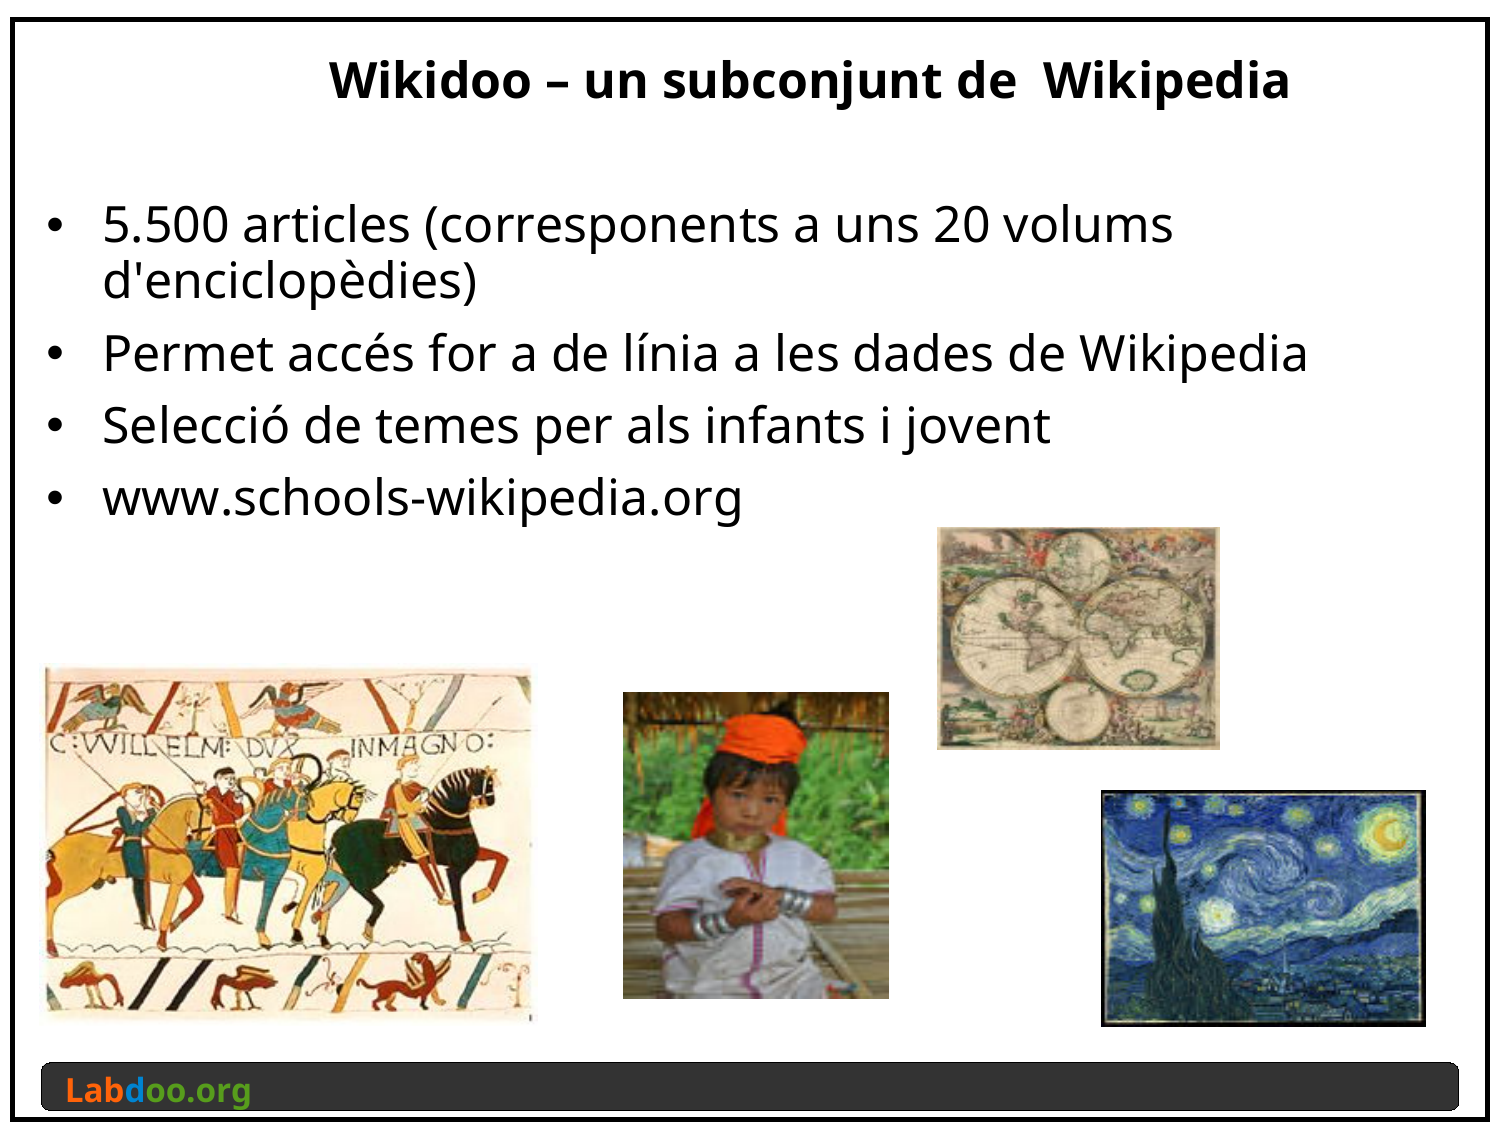

Wikidoo – un subconjunt de Wikipedia
5.500 articles (corresponents a uns 20 volums d'enciclopèdies)
Permet accés for a de línia a les dades de Wikipedia
Selecció de temes per als infants i jovent
www.schools-wikipedia.org